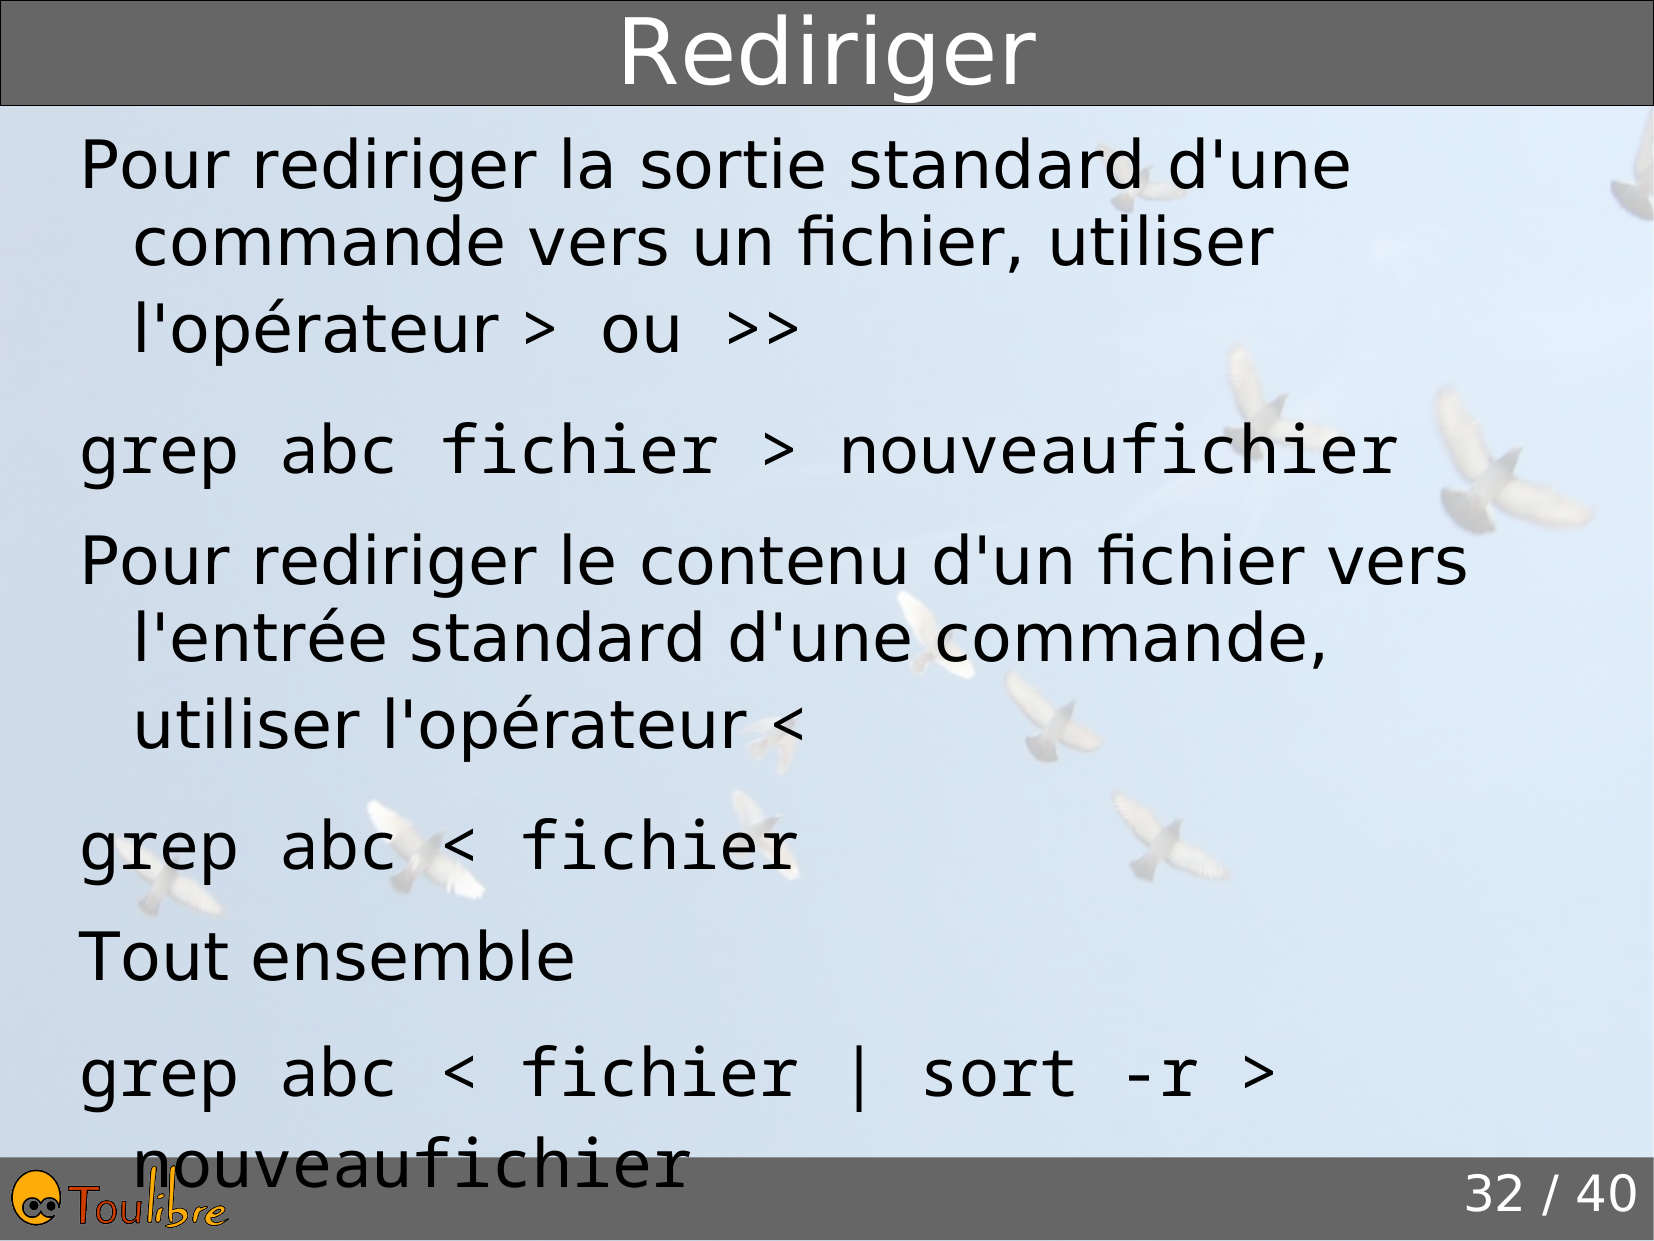

# Rediriger
Pour rediriger la sortie standard d'une commande vers un fichier, utiliser l'opérateur > ou >>
grep abc fichier > nouveaufichier
Pour rediriger le contenu d'un fichier vers l'entrée standard d'une commande, utiliser l'opérateur <
grep abc < fichier
Tout ensemble
grep abc < fichier | sort -r > nouveaufichier